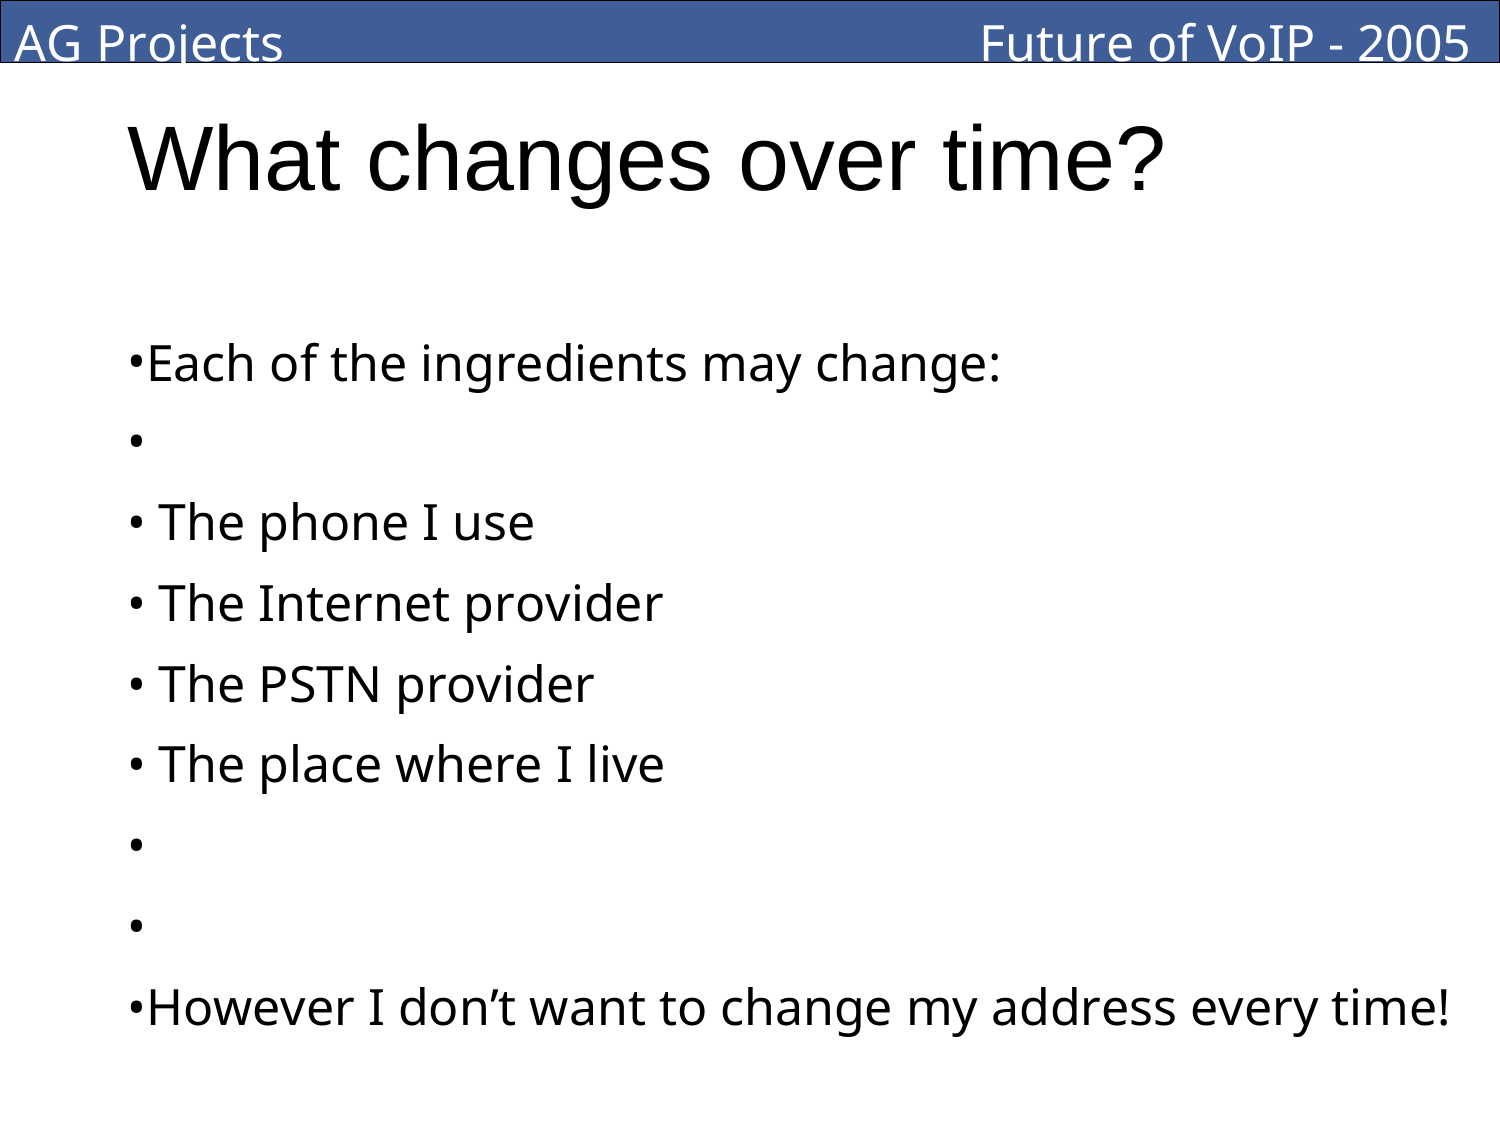

What changes over time?
Each of the ingredients may change:
 The phone I use
 The Internet provider
 The PSTN provider
 The place where I live
However I don’t want to change my address every time!